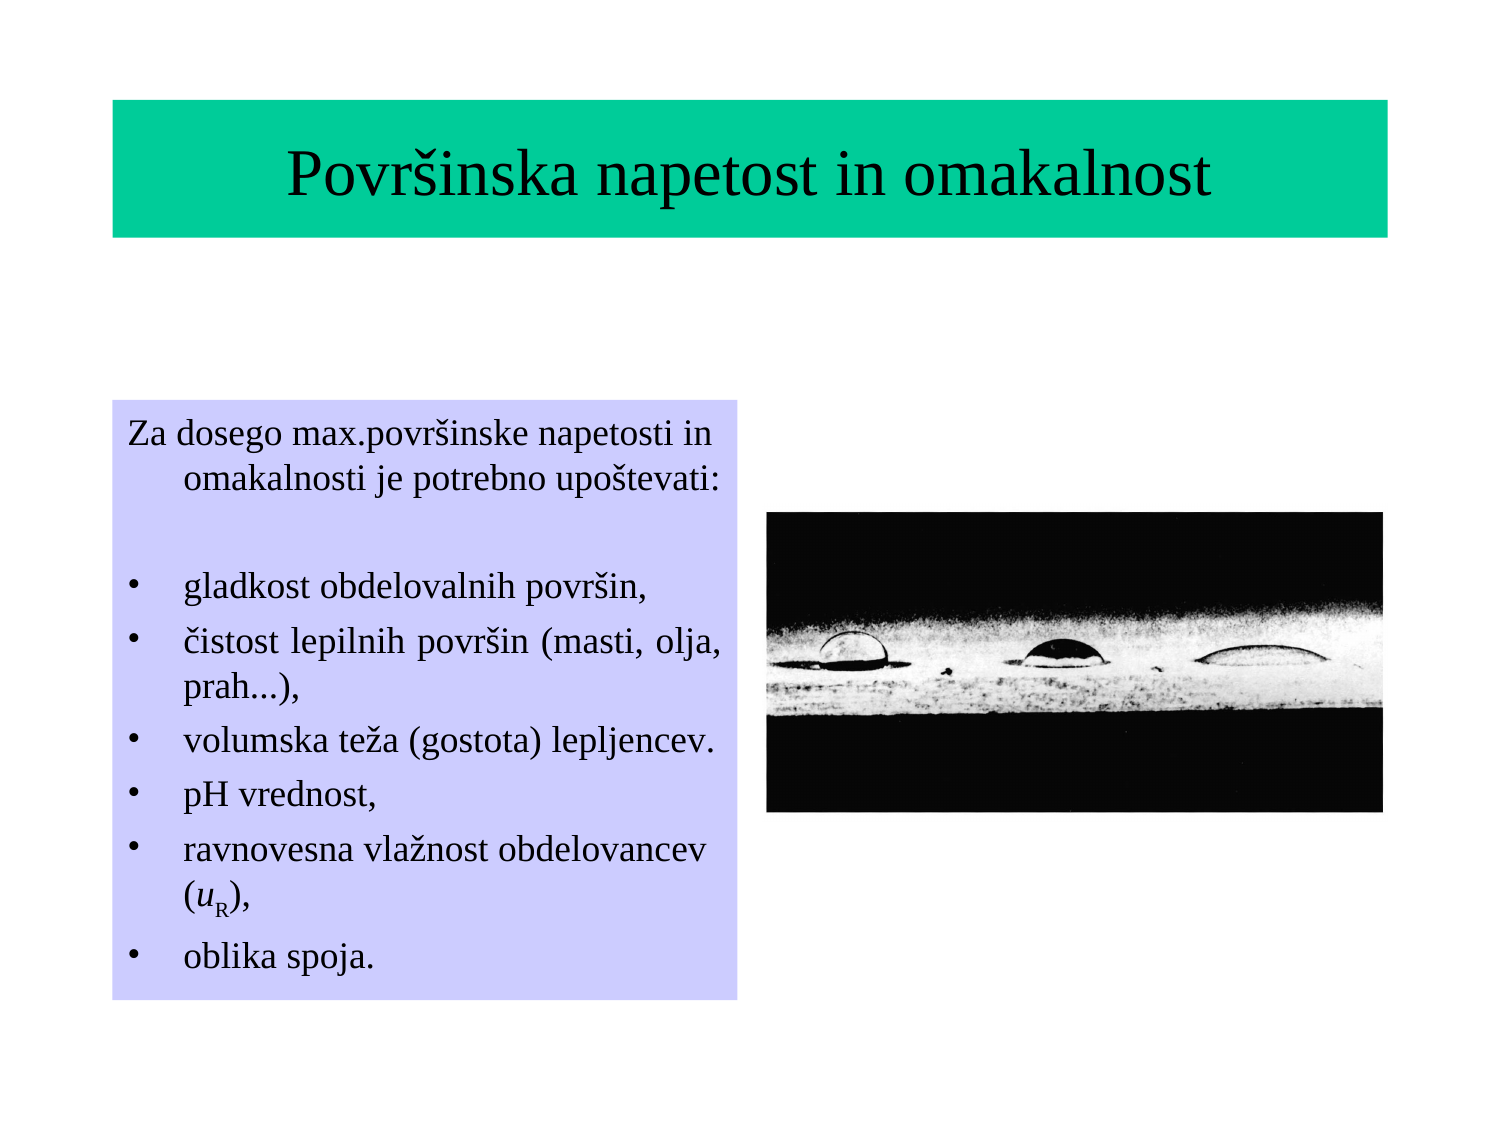

# Površinska napetost in omakalnost
Za dosego max.površinske napetosti in omakalnosti je potrebno upoštevati:
gladkost obdelovalnih površin,
čistost lepilnih površin (masti, olja, prah...),
volumska teža (gostota) lepljencev.
pH vrednost,
ravnovesna vlažnost obdelovancev (uR),
oblika spoja.